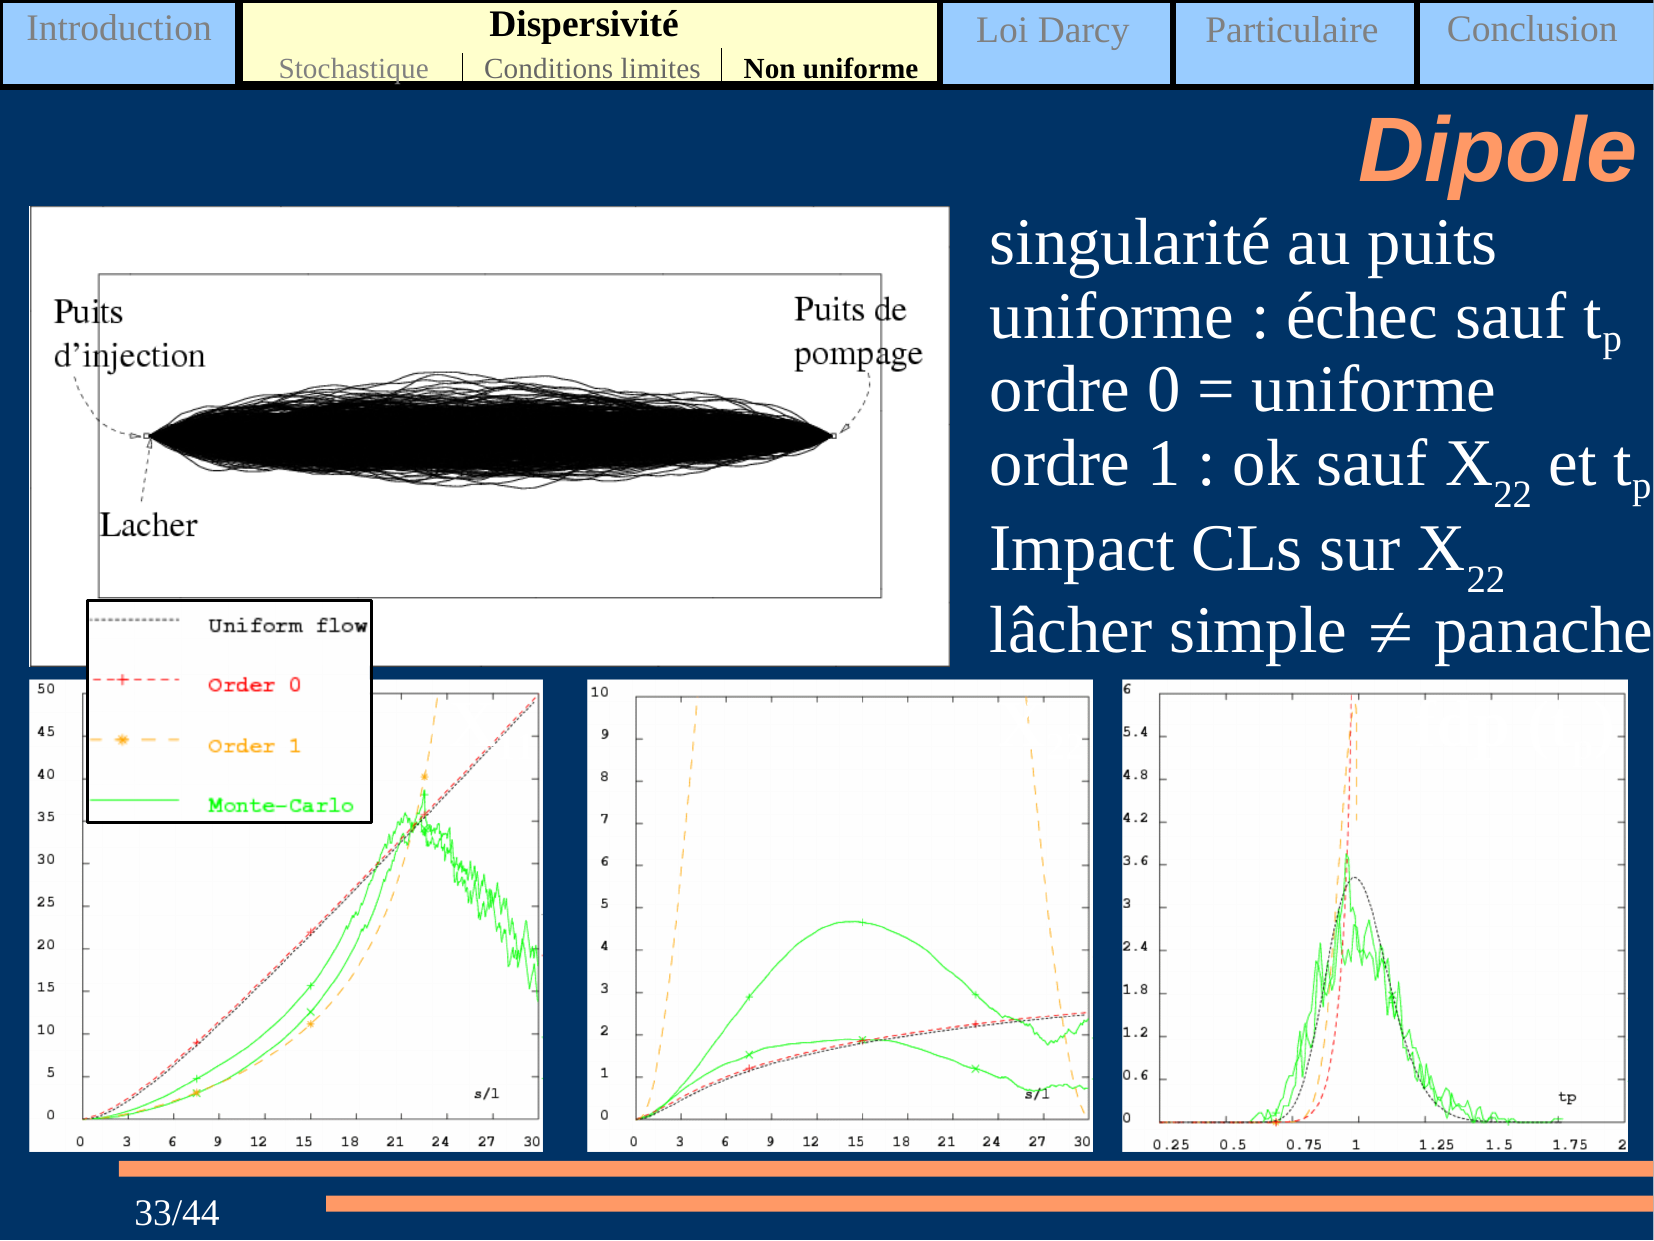

Dispersivité
Introduction
Conclusion
Loi Darcy
Particulaire
Stochastique
Conditions limites
Non uniforme
Dipole
singularité au puits
uniforme : échec sauf tp
ordre 0 = uniforme
ordre 1 : ok sauf X22 et tp
Impact CLs sur X22
lâcher simple  panache
X22
fdp (tp)
X11